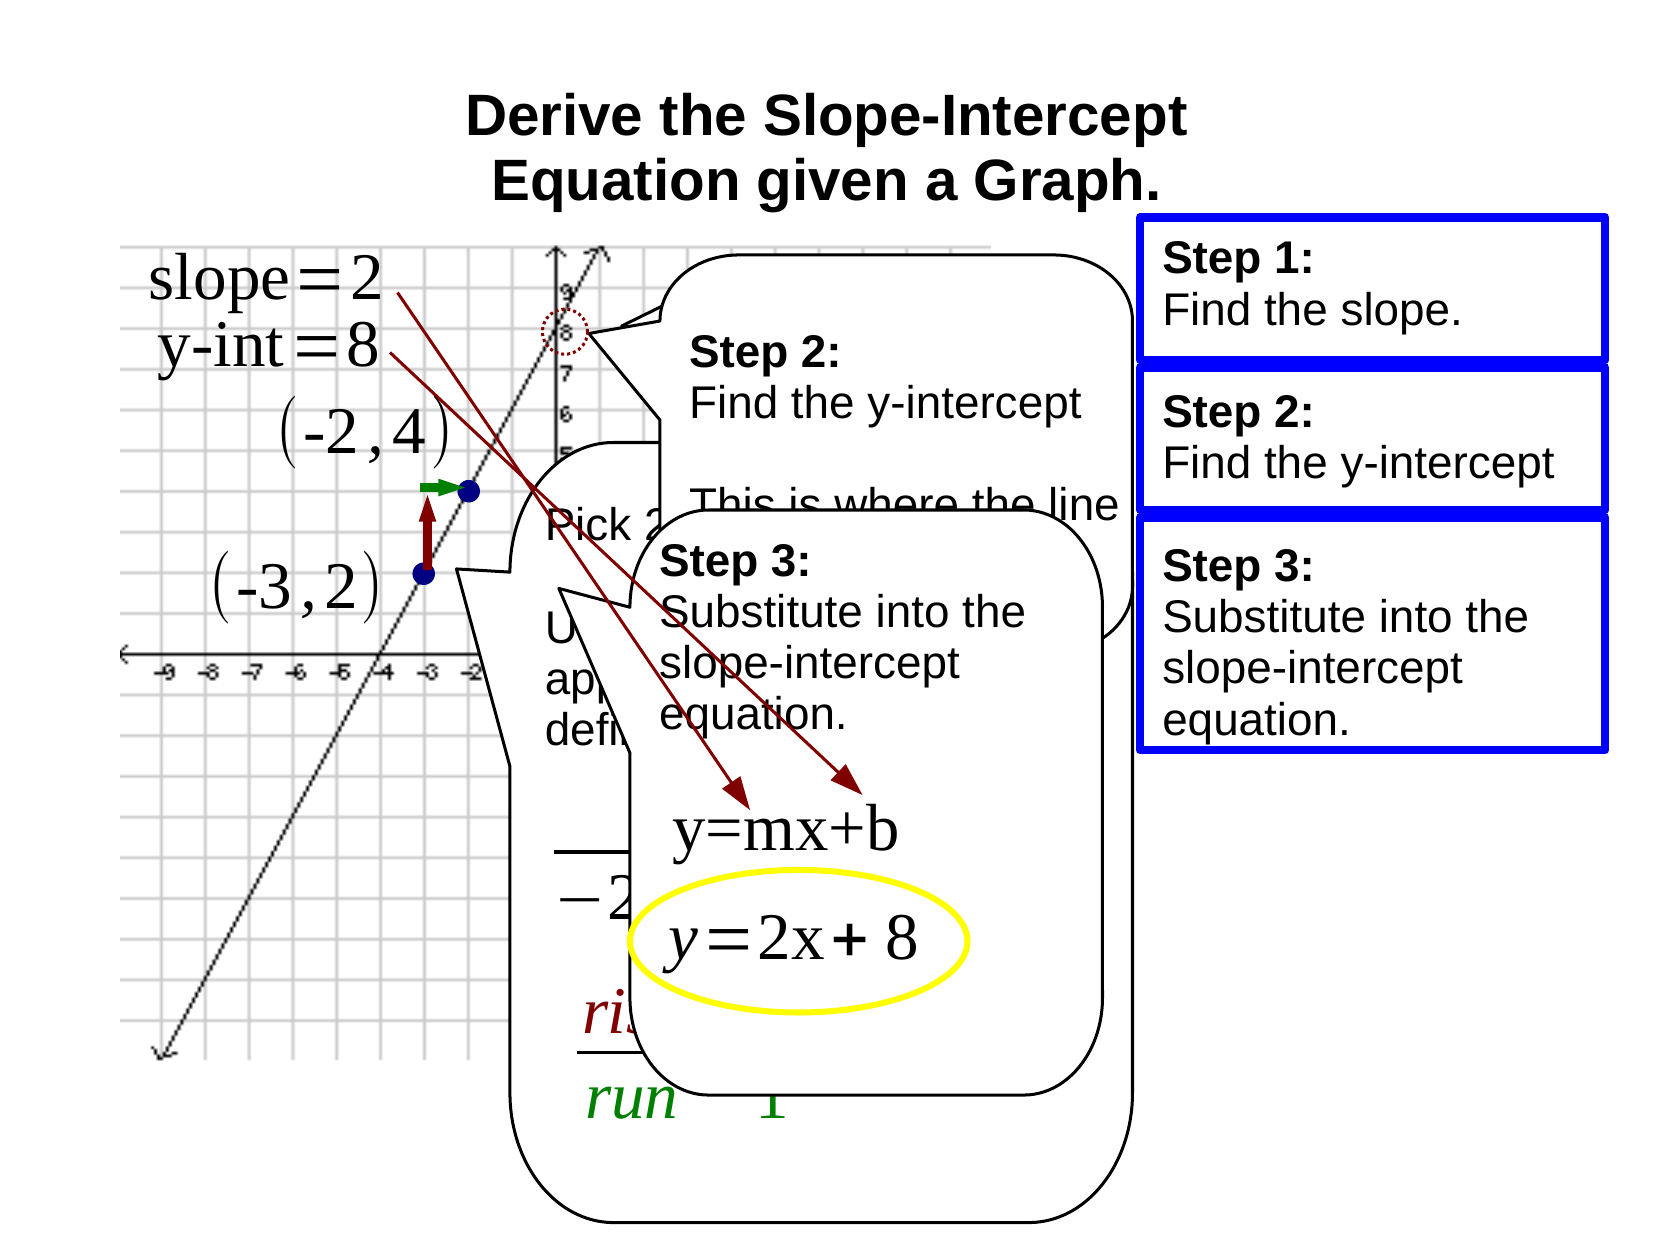

Derive the Slope-Intercept Equation given a Graph.
Step 1:
Find the slope.
Step 2:
Find the y-intercept
Step 3:
Substitute into the
slope-intercept equation.
Step 2:
Find the y-intercept
This is where the line
crosses the y-axis.
Step 1:
Find the slope.
Pick 2 Points.
Use the slope formula or
apply the rise over run
definition to find the slope.
Step 3:
Substitute into the
slope-intercept
equation.
 y=mx+b